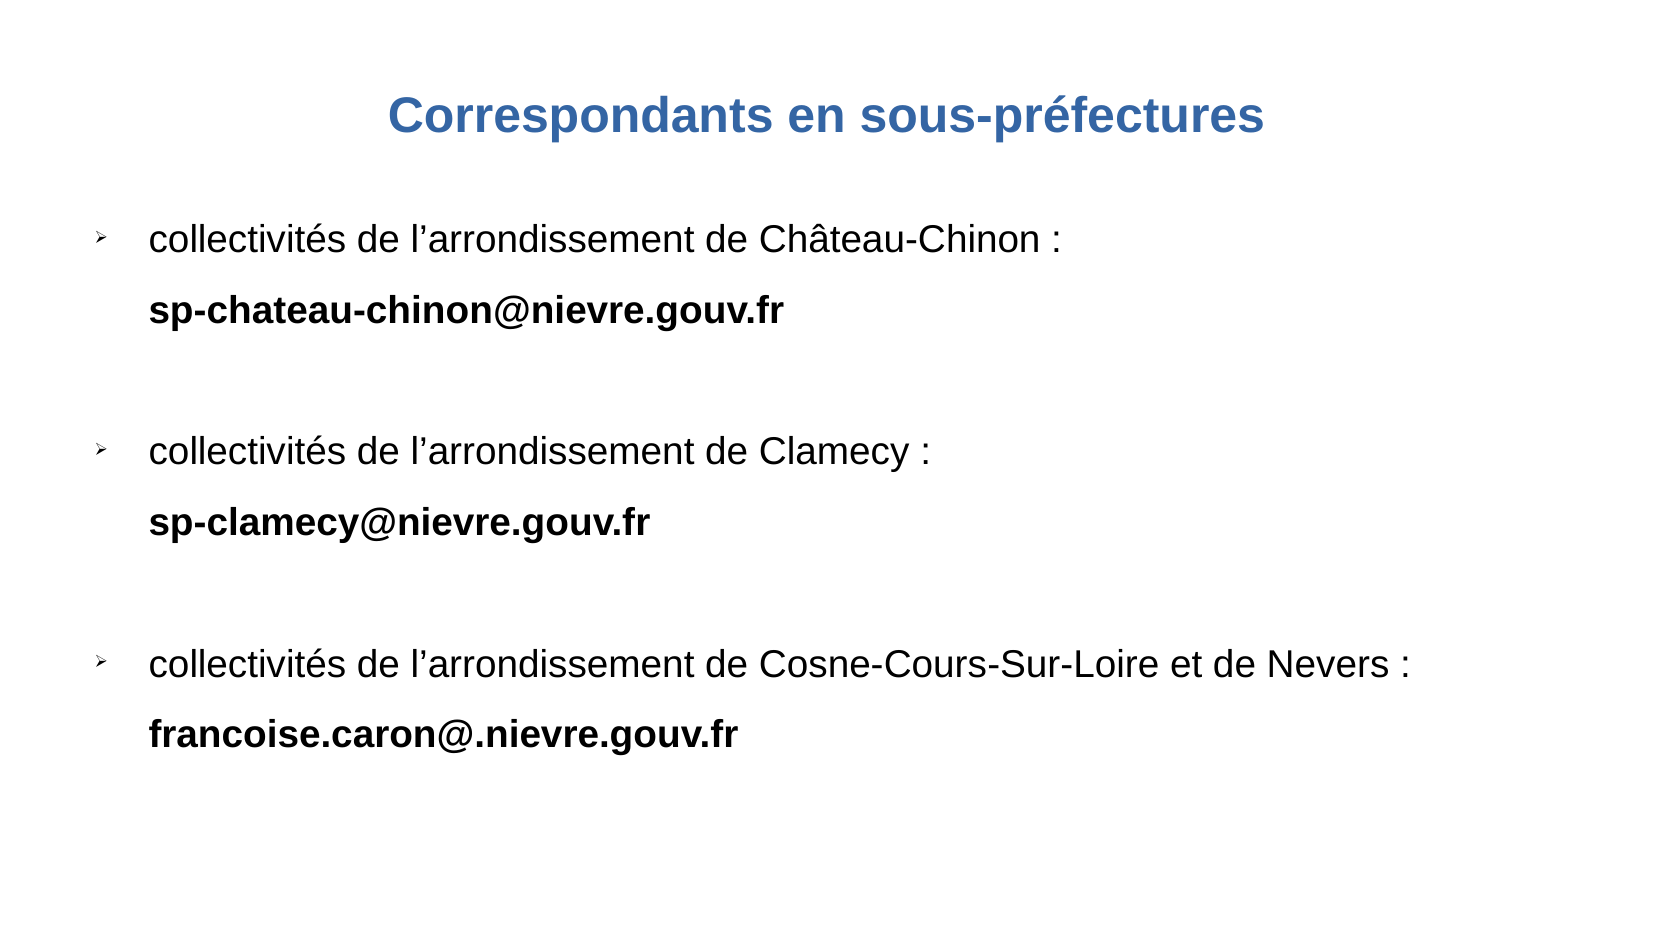

# Correspondants en sous-préfectures
collectivités de l’arrondissement de Château-Chinon :
sp-chateau-chinon@nievre.gouv.fr
collectivités de l’arrondissement de Clamecy :
sp-clamecy@nievre.gouv.fr
collectivités de l’arrondissement de Cosne-Cours-Sur-Loire et de Nevers :
francoise.caron@.nievre.gouv.fr